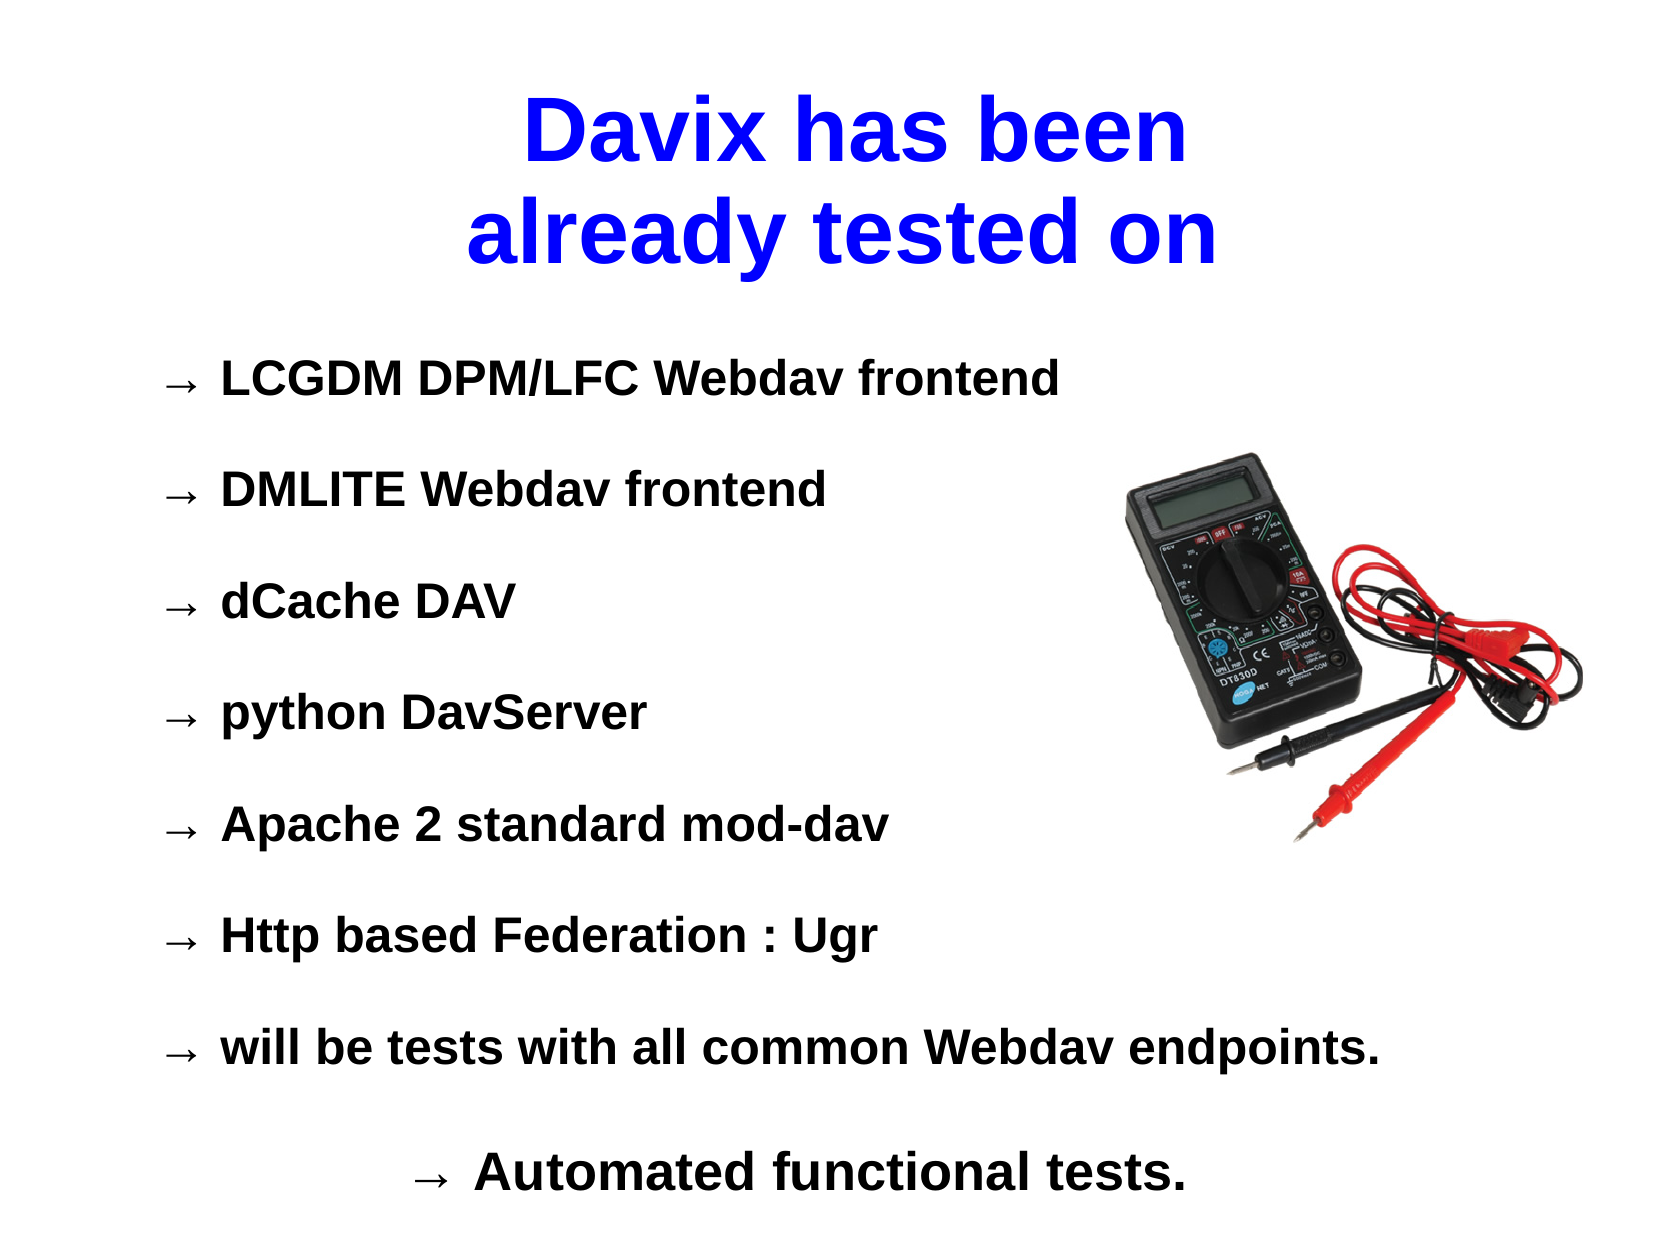

Davix has been already tested on
→ LCGDM DPM/LFC Webdav frontend
→ DMLITE Webdav frontend
→ dCache DAV
→ python DavServer
→ Apache 2 standard mod-dav
→ Http based Federation : Ugr
→ will be tests with all common Webdav endpoints.
→ Automated functional tests.